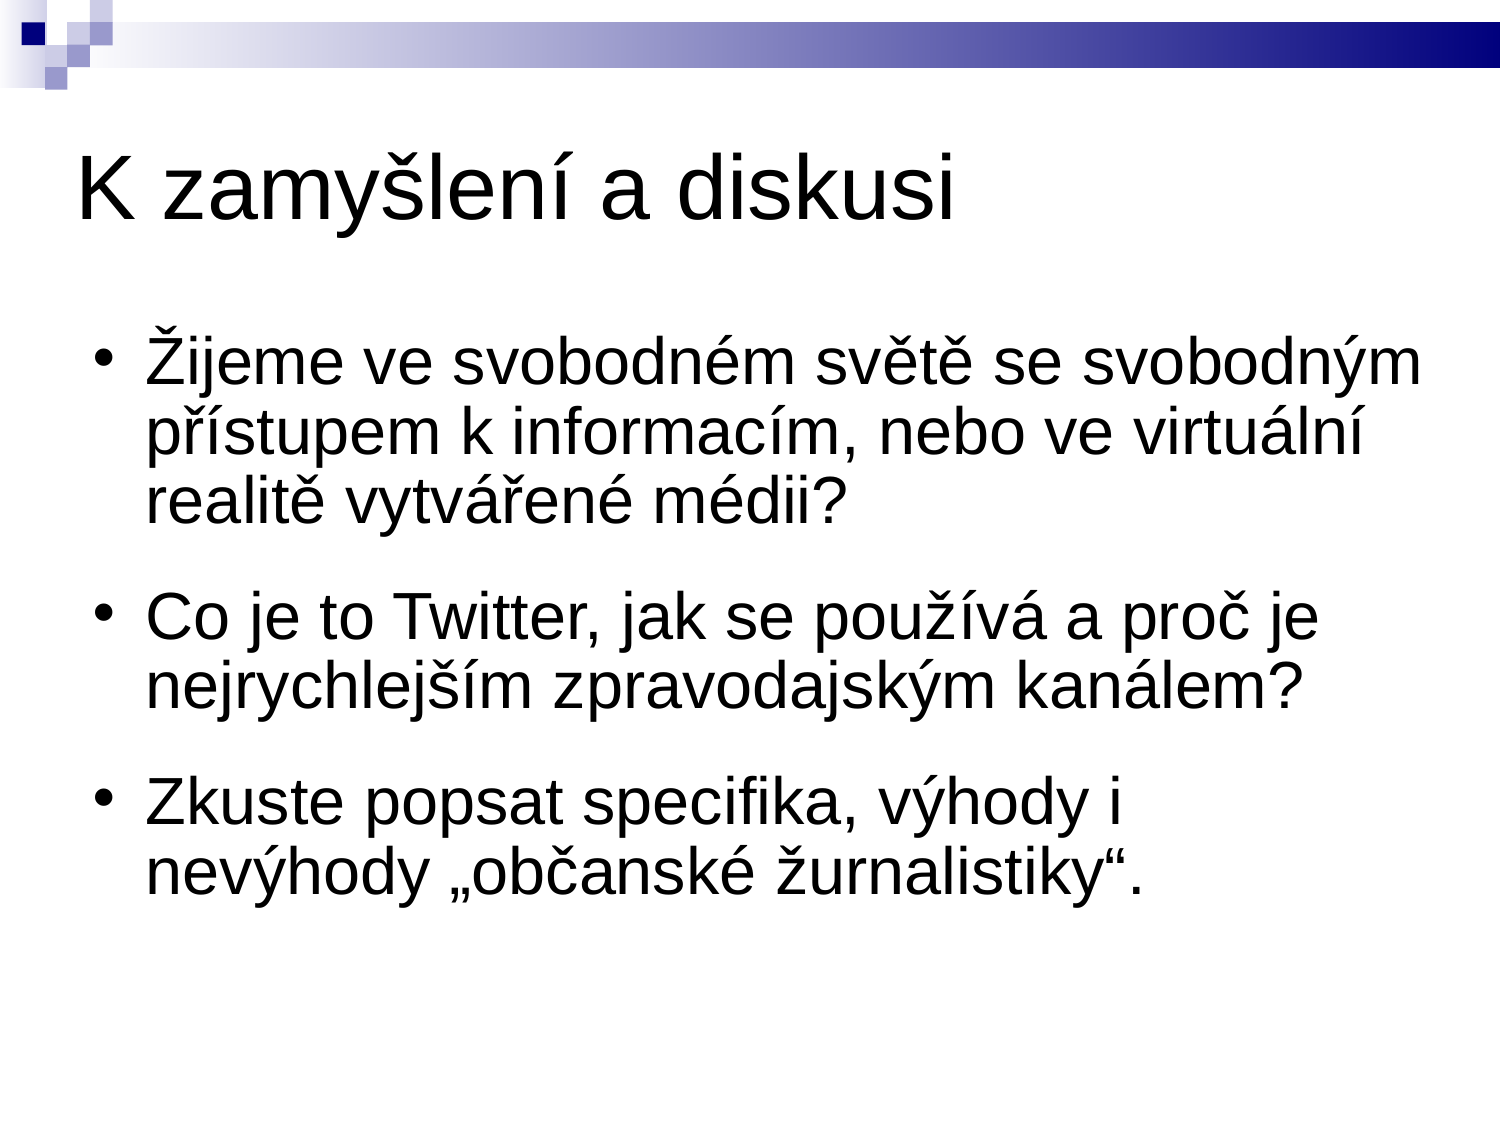

# K zamyšlení a diskusi
Žijeme ve svobodném světě se svobodným přístupem k informacím, nebo ve virtuální realitě vytvářené médii?
Co je to Twitter, jak se používá a proč je nejrychlejším zpravodajským kanálem?
Zkuste popsat specifika, výhody i nevýhody „občanské žurnalistiky“.